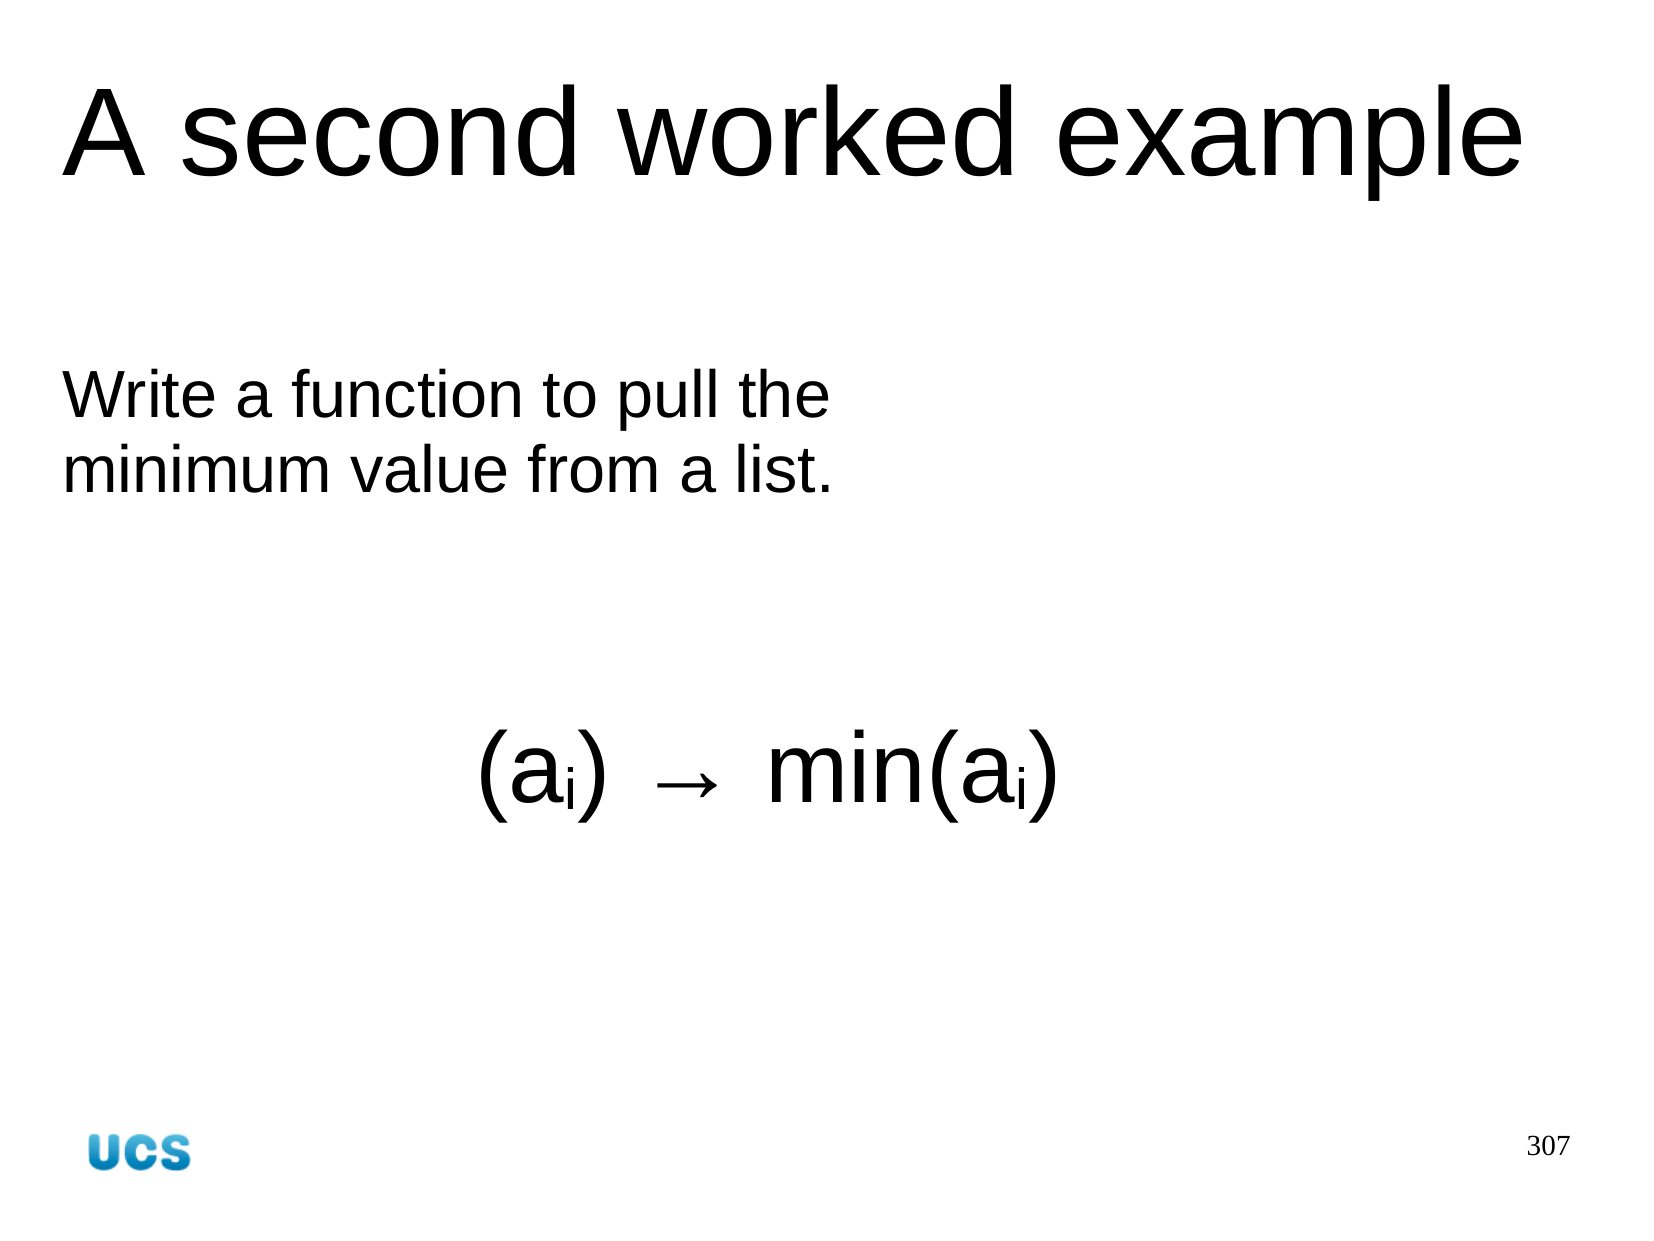

A second worked example
Write a function to pull the
minimum value from a list.
(ai) → min(ai)
307